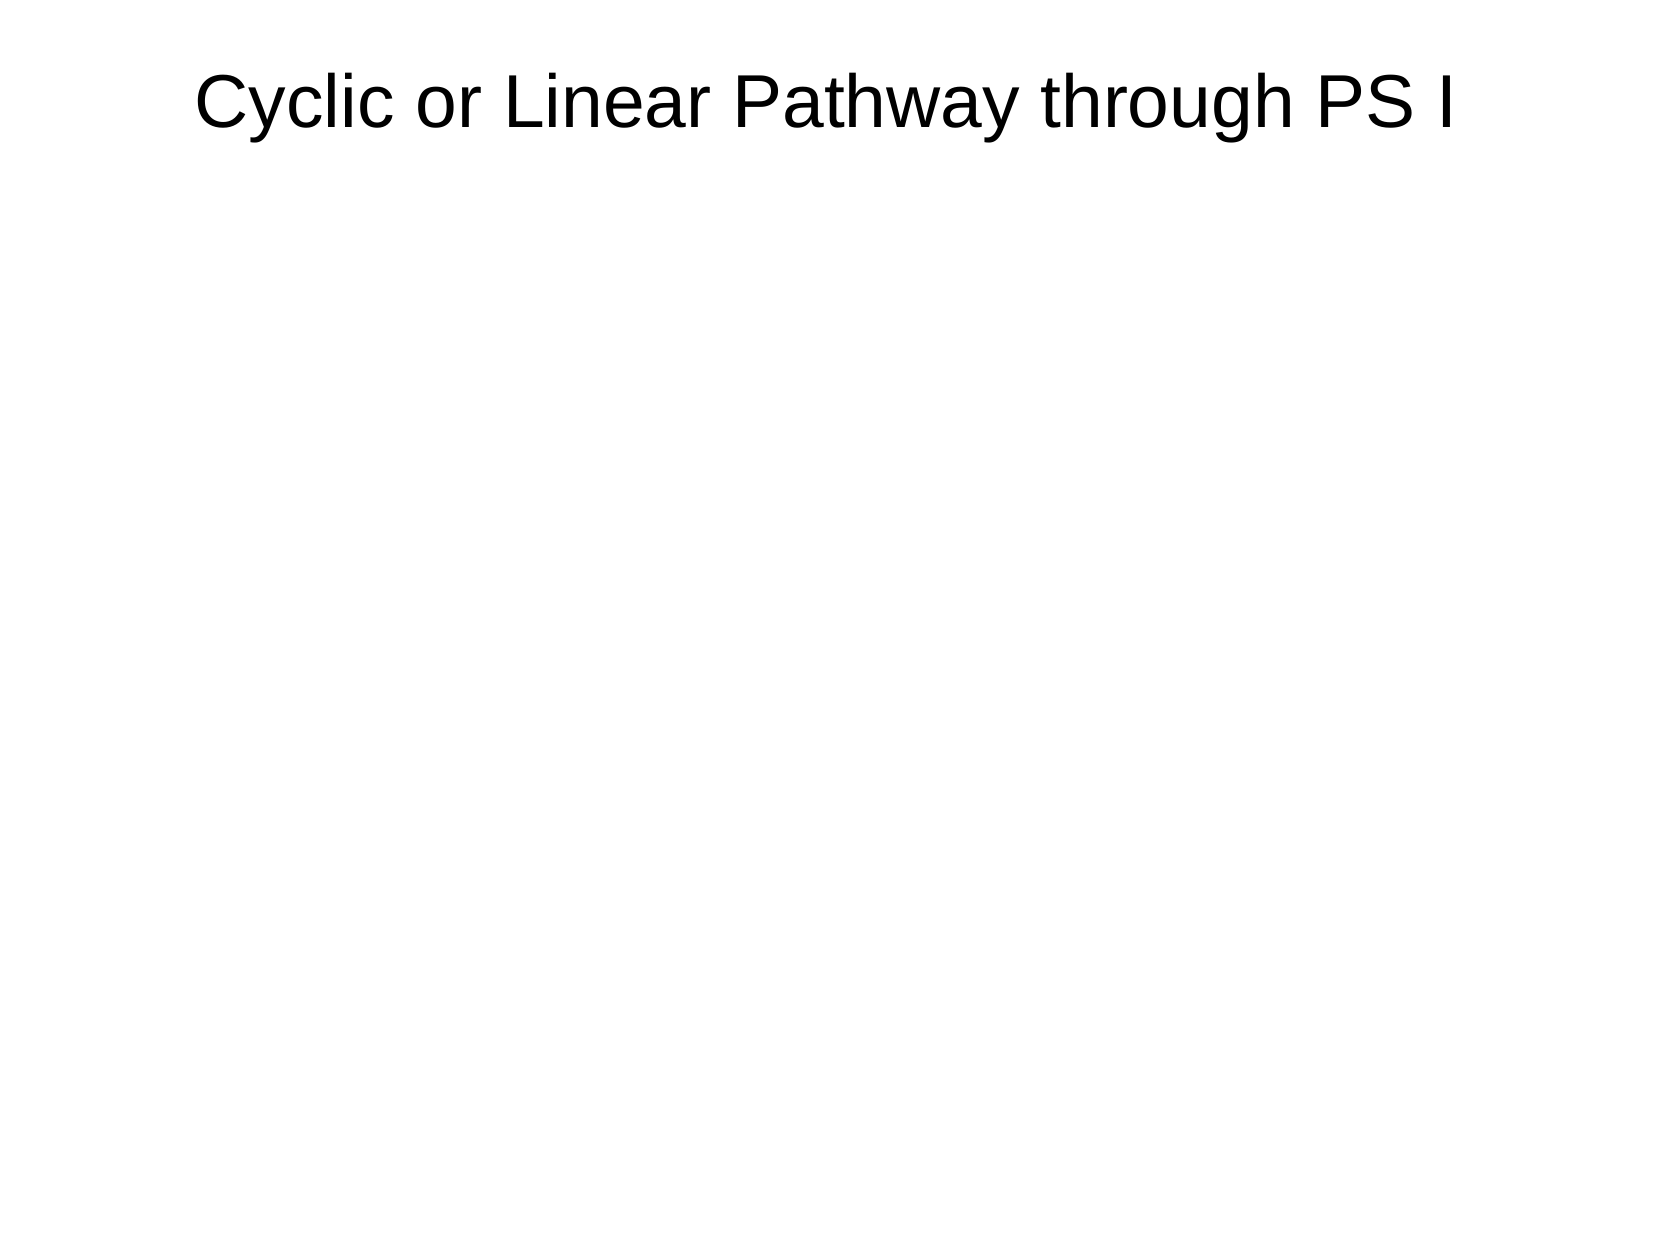

# Cyclic or Linear Pathway through PS I